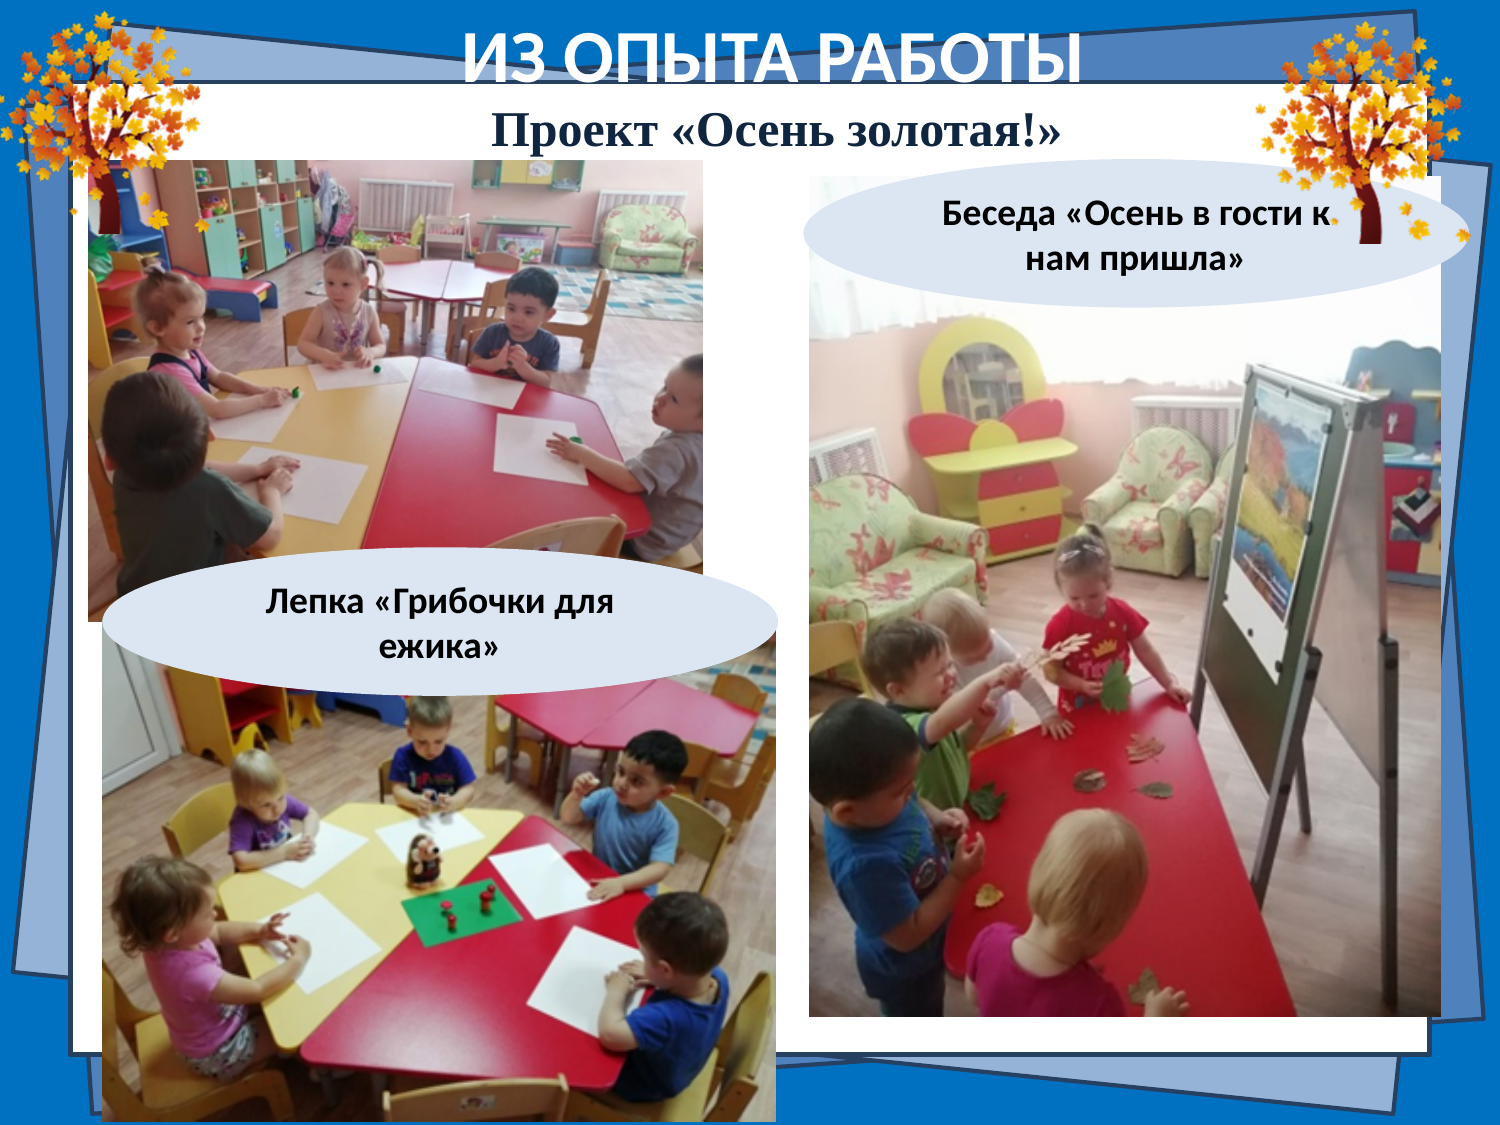

ИЗ ОПЫТА РАБОТЫ
Проект «Осень золотая!»
Беседа «Осень в гости к нам пришла»
Лепка «Грибочки для ежика»